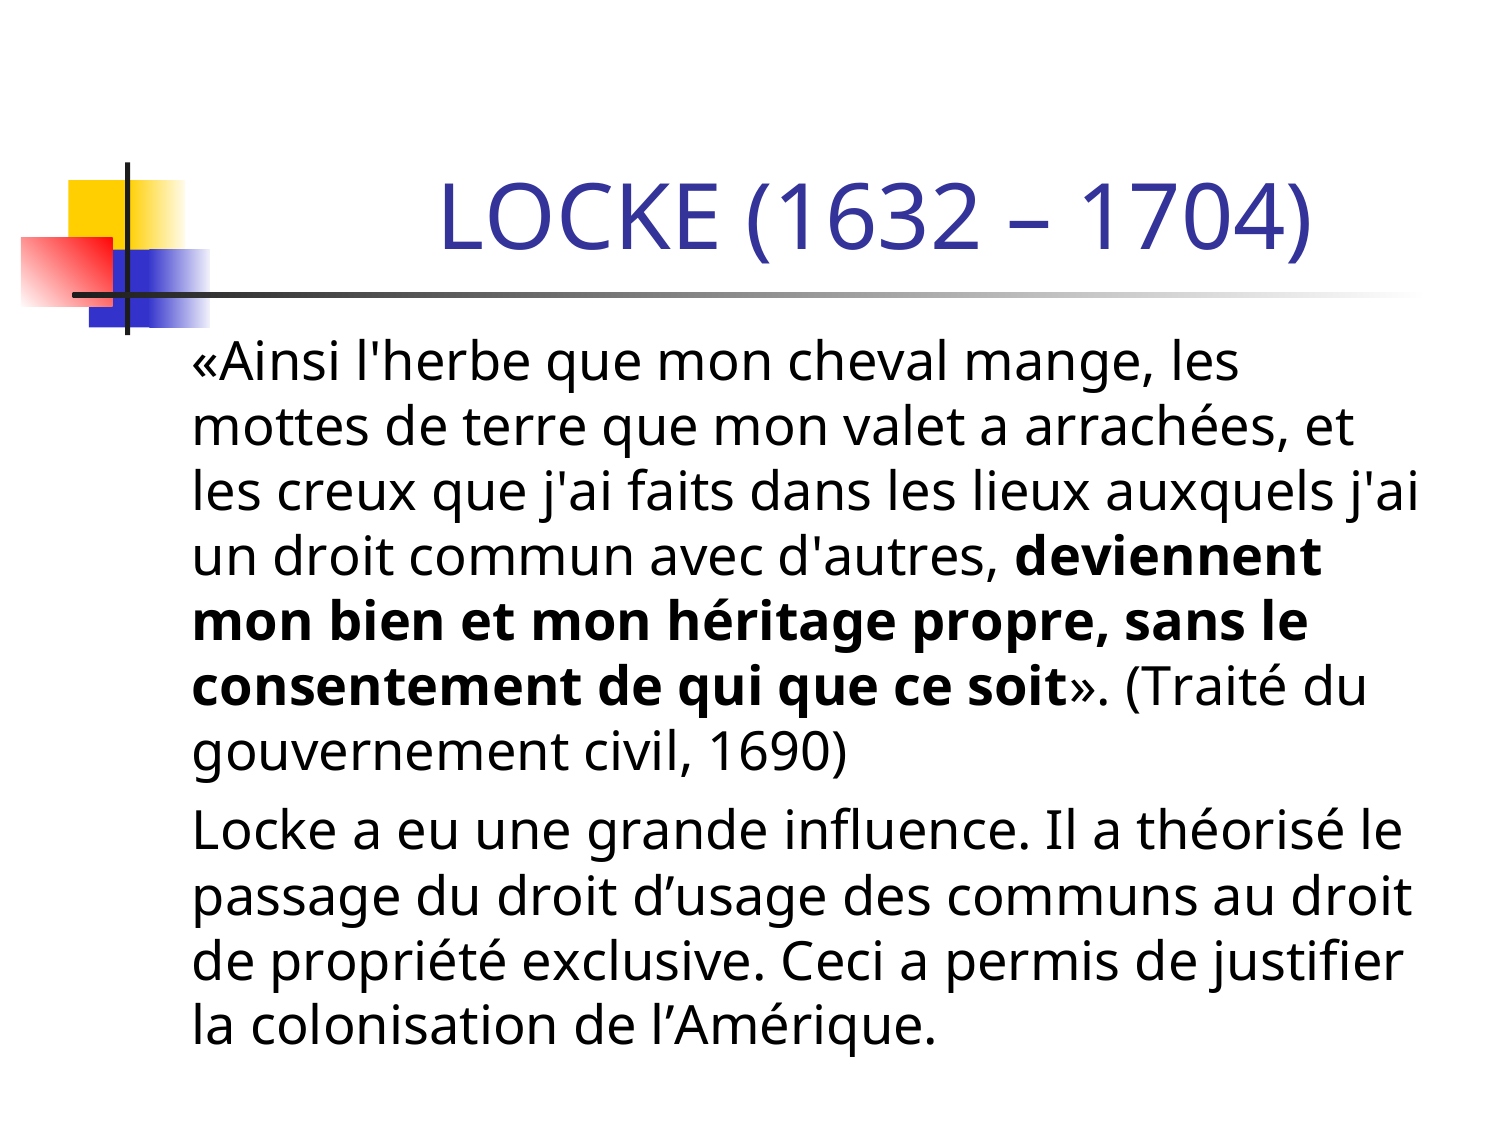

LOCKE (1632 – 1704)
«Ainsi l'herbe que mon cheval mange, les mottes de terre que mon valet a arrachées, et les creux que j'ai faits dans les lieux auxquels j'ai un droit commun avec d'autres, deviennent mon bien et mon héritage propre, sans le consentement de qui que ce soit». (Traité du gouvernement civil, 1690)
Locke a eu une grande influence. Il a théorisé le passage du droit d’usage des communs au droit de propriété exclusive. Ceci a permis de justifier la colonisation de l’Amérique.